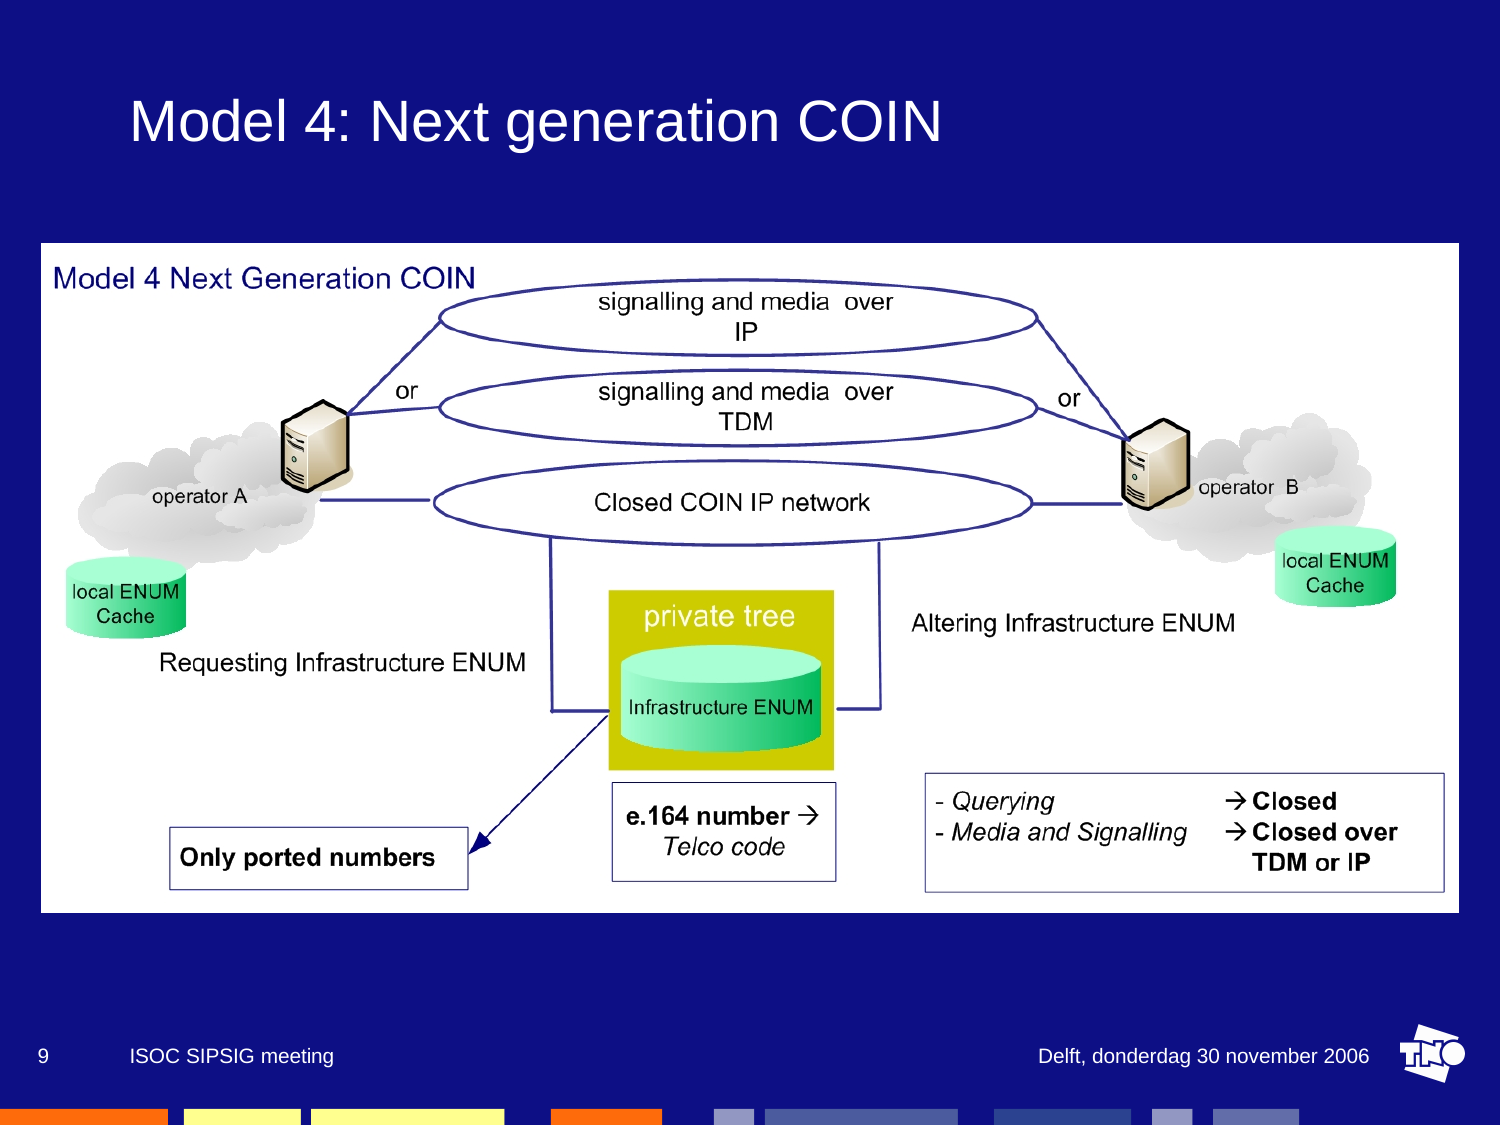

# Model 4: Next generation COIN
9
ISOC SIPSIG meeting
Delft, donderdag 30 november 2006